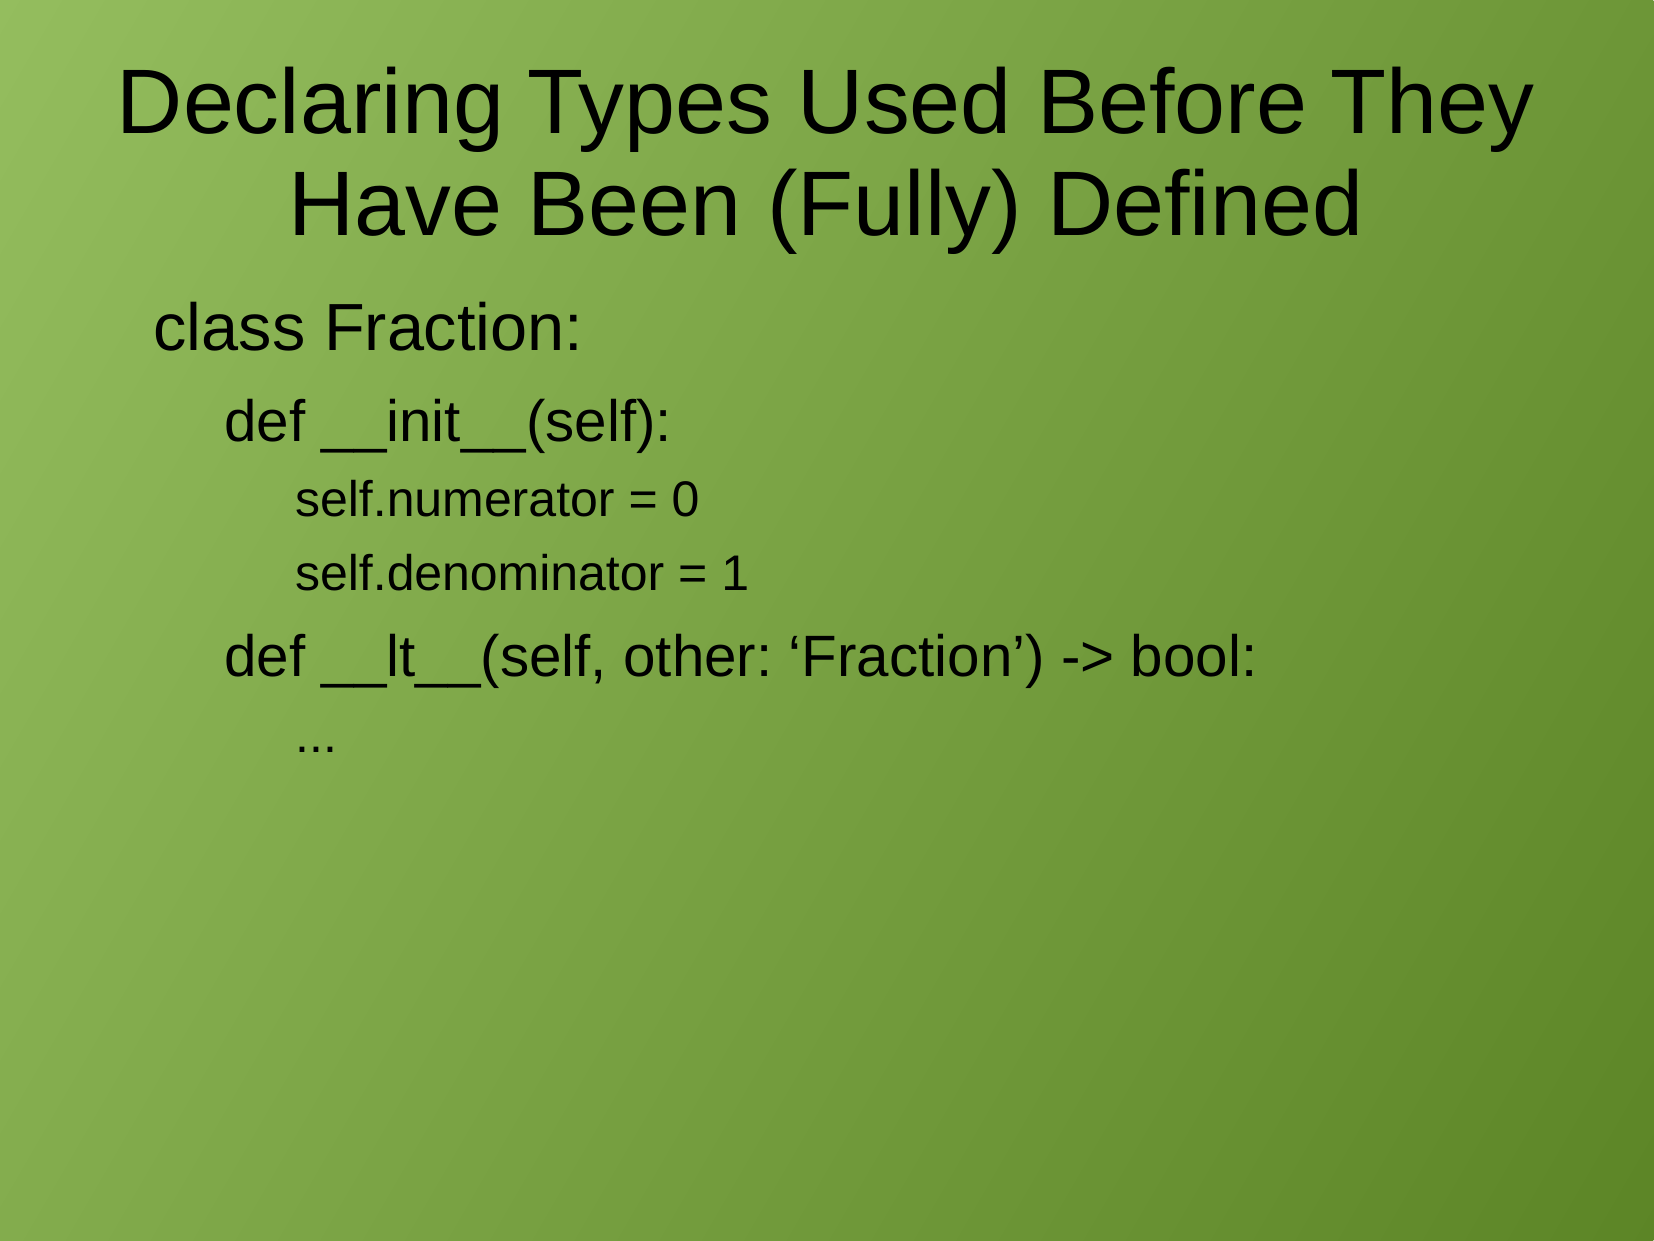

# Declaring Types Used Before They Have Been (Fully) Defined
class Fraction:
def __init__(self):
self.numerator = 0
self.denominator = 1
def __lt__(self, other: ‘Fraction’) -> bool:
...